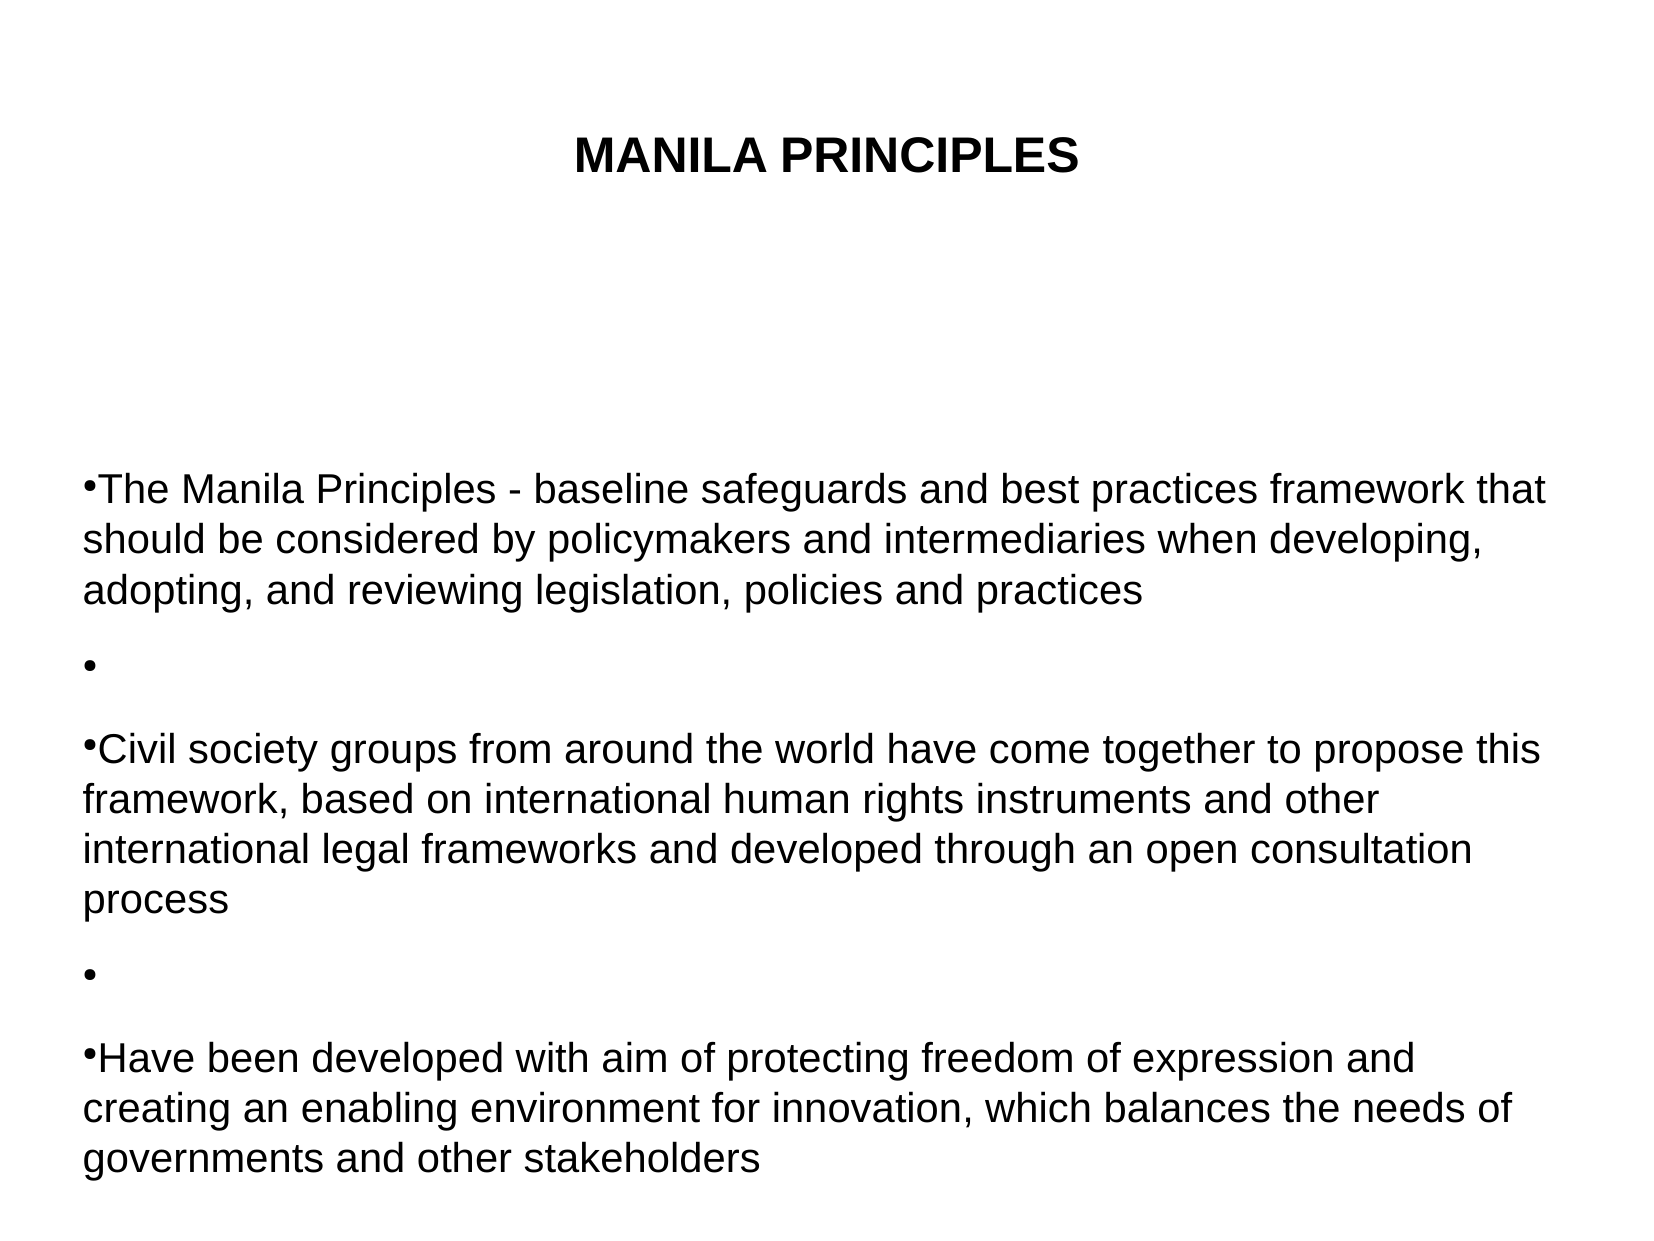

# MANILA PRINCIPLES
The Manila Principles - baseline safeguards and best practices framework that should be considered by policymakers and intermediaries when developing, adopting, and reviewing legislation, policies and practices
Civil society groups from around the world have come together to propose this framework, based on international human rights instruments and other international legal frameworks and developed through an open consultation process
Have been developed with aim of protecting freedom of expression and creating an enabling environment for innovation, which balances the needs of governments and other stakeholders